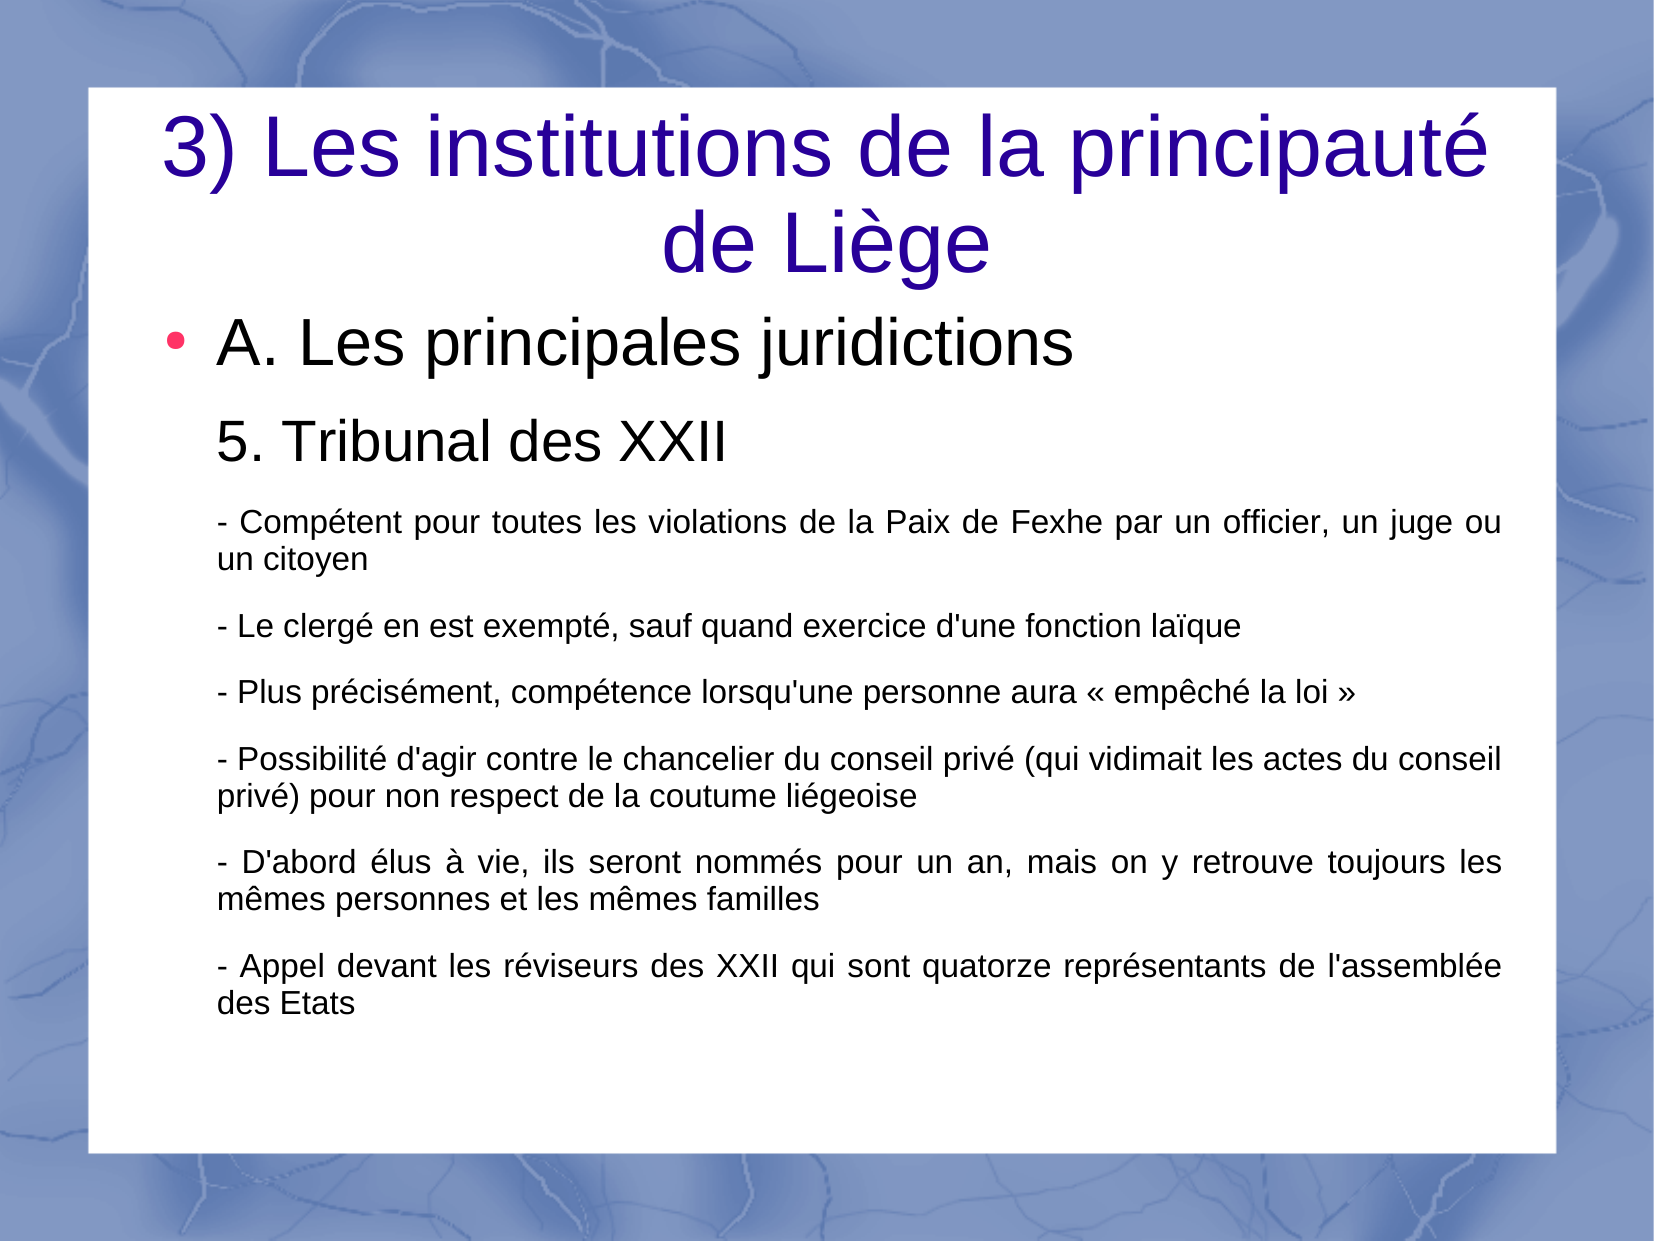

# 3) Les institutions de la principauté de Liège
A. Les principales juridictions
5. Tribunal des XXII
- Compétent pour toutes les violations de la Paix de Fexhe par un officier, un juge ou un citoyen
- Le clergé en est exempté, sauf quand exercice d'une fonction laïque
- Plus précisément, compétence lorsqu'une personne aura « empêché la loi »
- Possibilité d'agir contre le chancelier du conseil privé (qui vidimait les actes du conseil privé) pour non respect de la coutume liégeoise
- D'abord élus à vie, ils seront nommés pour un an, mais on y retrouve toujours les mêmes personnes et les mêmes familles
- Appel devant les réviseurs des XXII qui sont quatorze représentants de l'assemblée des Etats